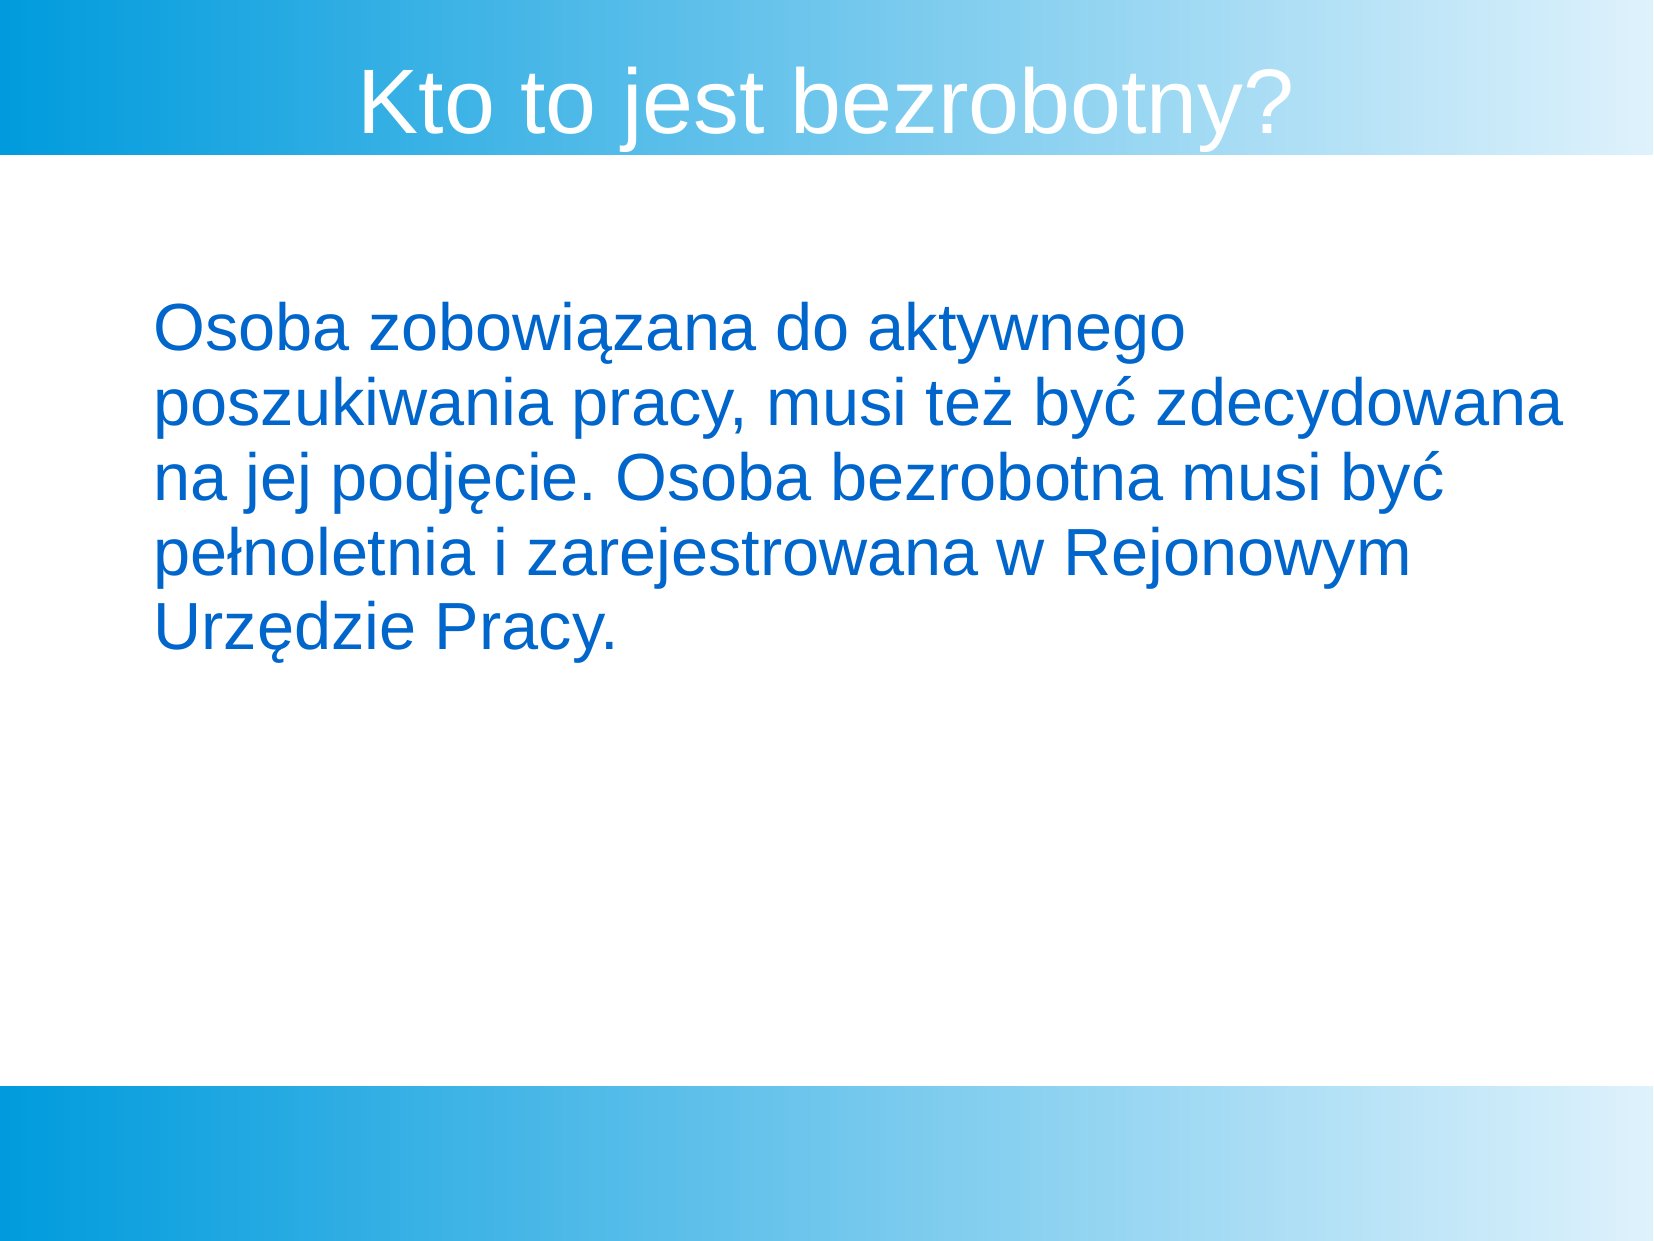

# Kto to jest bezrobotny?
Osoba zobowiązana do aktywnego poszukiwania pracy, musi też być zdecydowana na jej podjęcie. Osoba bezrobotna musi być pełnoletnia i zarejestrowana w Rejonowym Urzędzie Pracy.